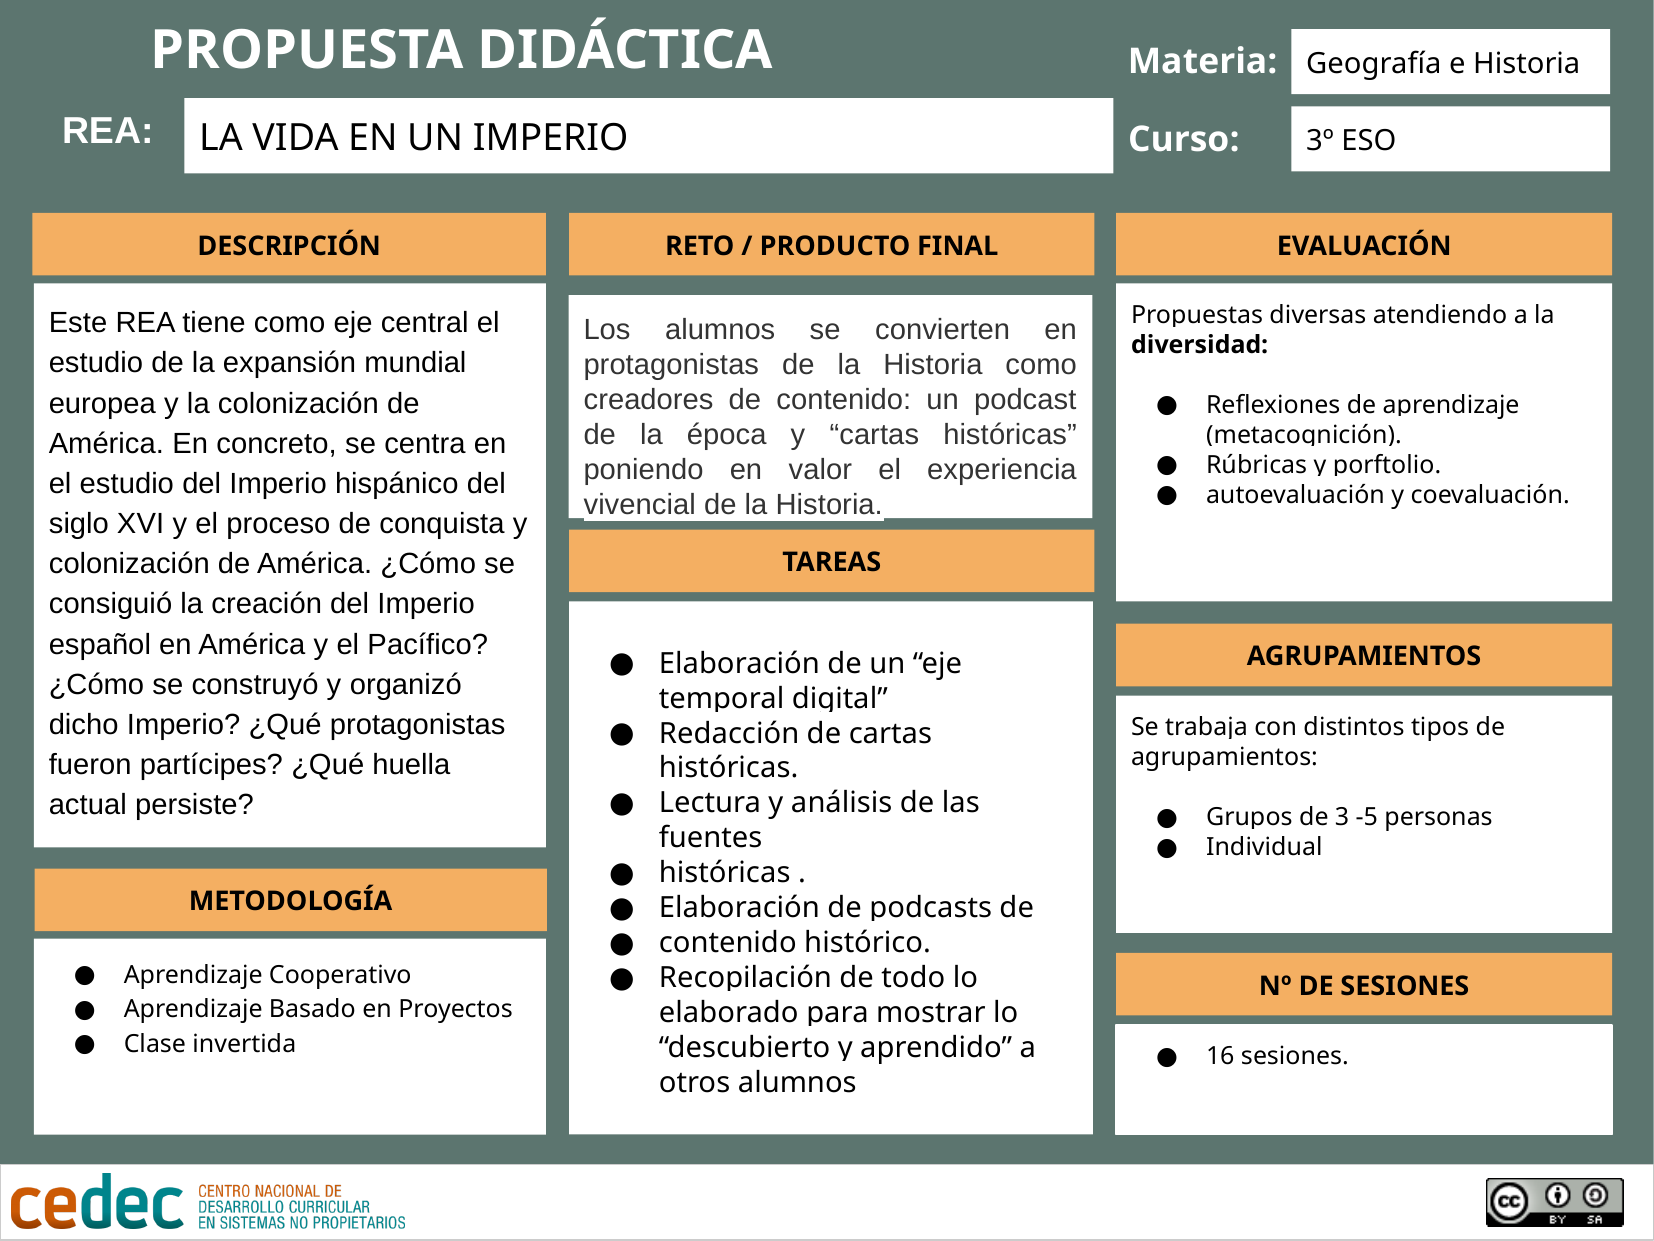

PROPUESTA DIDÁCTICA
Geografía e Historia
Materia:
REA:
LA VIDA EN UN IMPERIO
3º ESO
Curso:
DESCRIPCIÓN
RETO / PRODUCTO FINAL
EVALUACIÓN
Este REA tiene como eje central el
estudio de la expansión mundial europea y la colonización de América. En concreto, se centra en el estudio del Imperio hispánico del siglo XVI y el proceso de conquista y colonización de América. ¿Cómo se consiguió la creación del Imperio español en América y el Pacífico? ¿Cómo se construyó y organizó dicho Imperio? ¿Qué protagonistas fueron partícipes? ¿Qué huella actual persiste?
Propuestas diversas atendiendo a la diversidad:
Reflexiones de aprendizaje (metacognición).
Rúbricas y porftolio.
autoevaluación y coevaluación.
Los alumnos se convierten en protagonistas de la Historia como creadores de contenido: un podcast de la época y “cartas históricas” poniendo en valor el experiencia vivencial de la Historia.
TAREAS
Elaboración de un “eje temporal digital”
Redacción de cartas históricas.
Lectura y análisis de las fuentes
históricas .
Elaboración de podcasts de
contenido histórico.
Recopilación de todo lo elaborado para mostrar lo “descubierto y aprendido” a otros alumnos
AGRUPAMIENTOS
Se trabaja con distintos tipos de agrupamientos:
Grupos de 3 -5 personas
Individual
METODOLOGÍA
Aprendizaje Cooperativo
Aprendizaje Basado en Proyectos
Clase invertida
Nº DE SESIONES
16 sesiones.